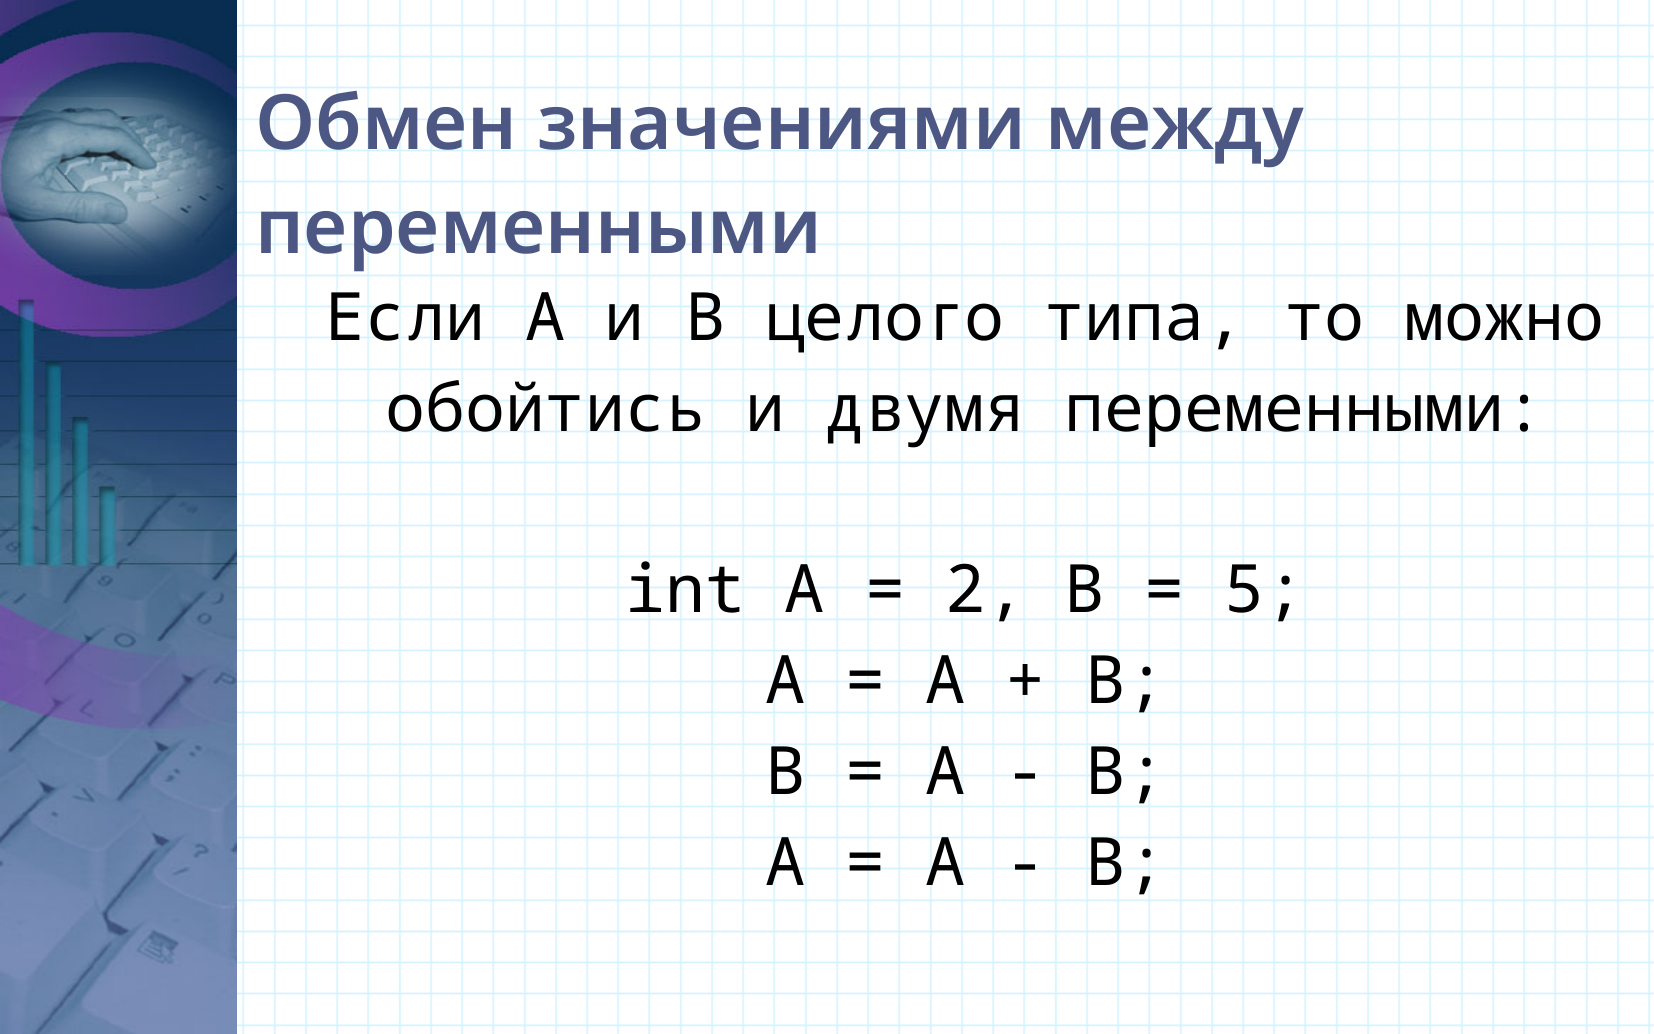

# Обмен значениями между переменными
Если A и B целого типа, то можно обойтись и двумя переменными:
int A = 2, B = 5;
A = A + B;
B = A - B;
A = A - B;